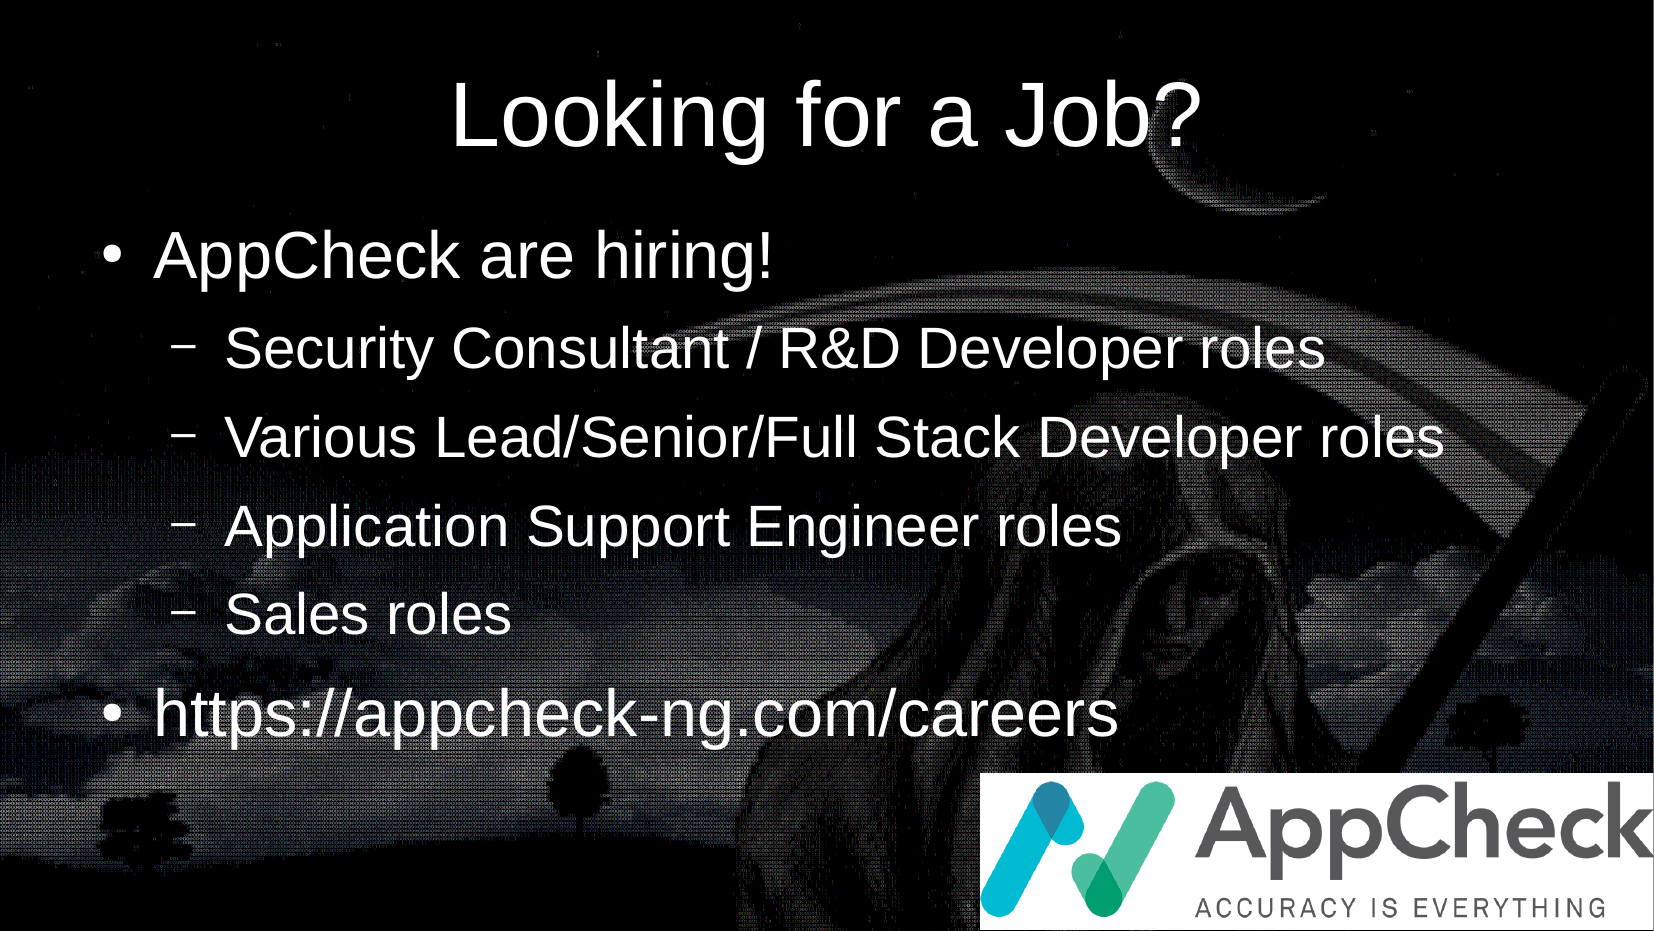

# Looking for a Job?
AppCheck are hiring!
Security Consultant / R&D Developer roles
Various Lead/Senior/Full Stack Developer roles
Application Support Engineer roles
Sales roles
https://appcheck-ng.com/careers